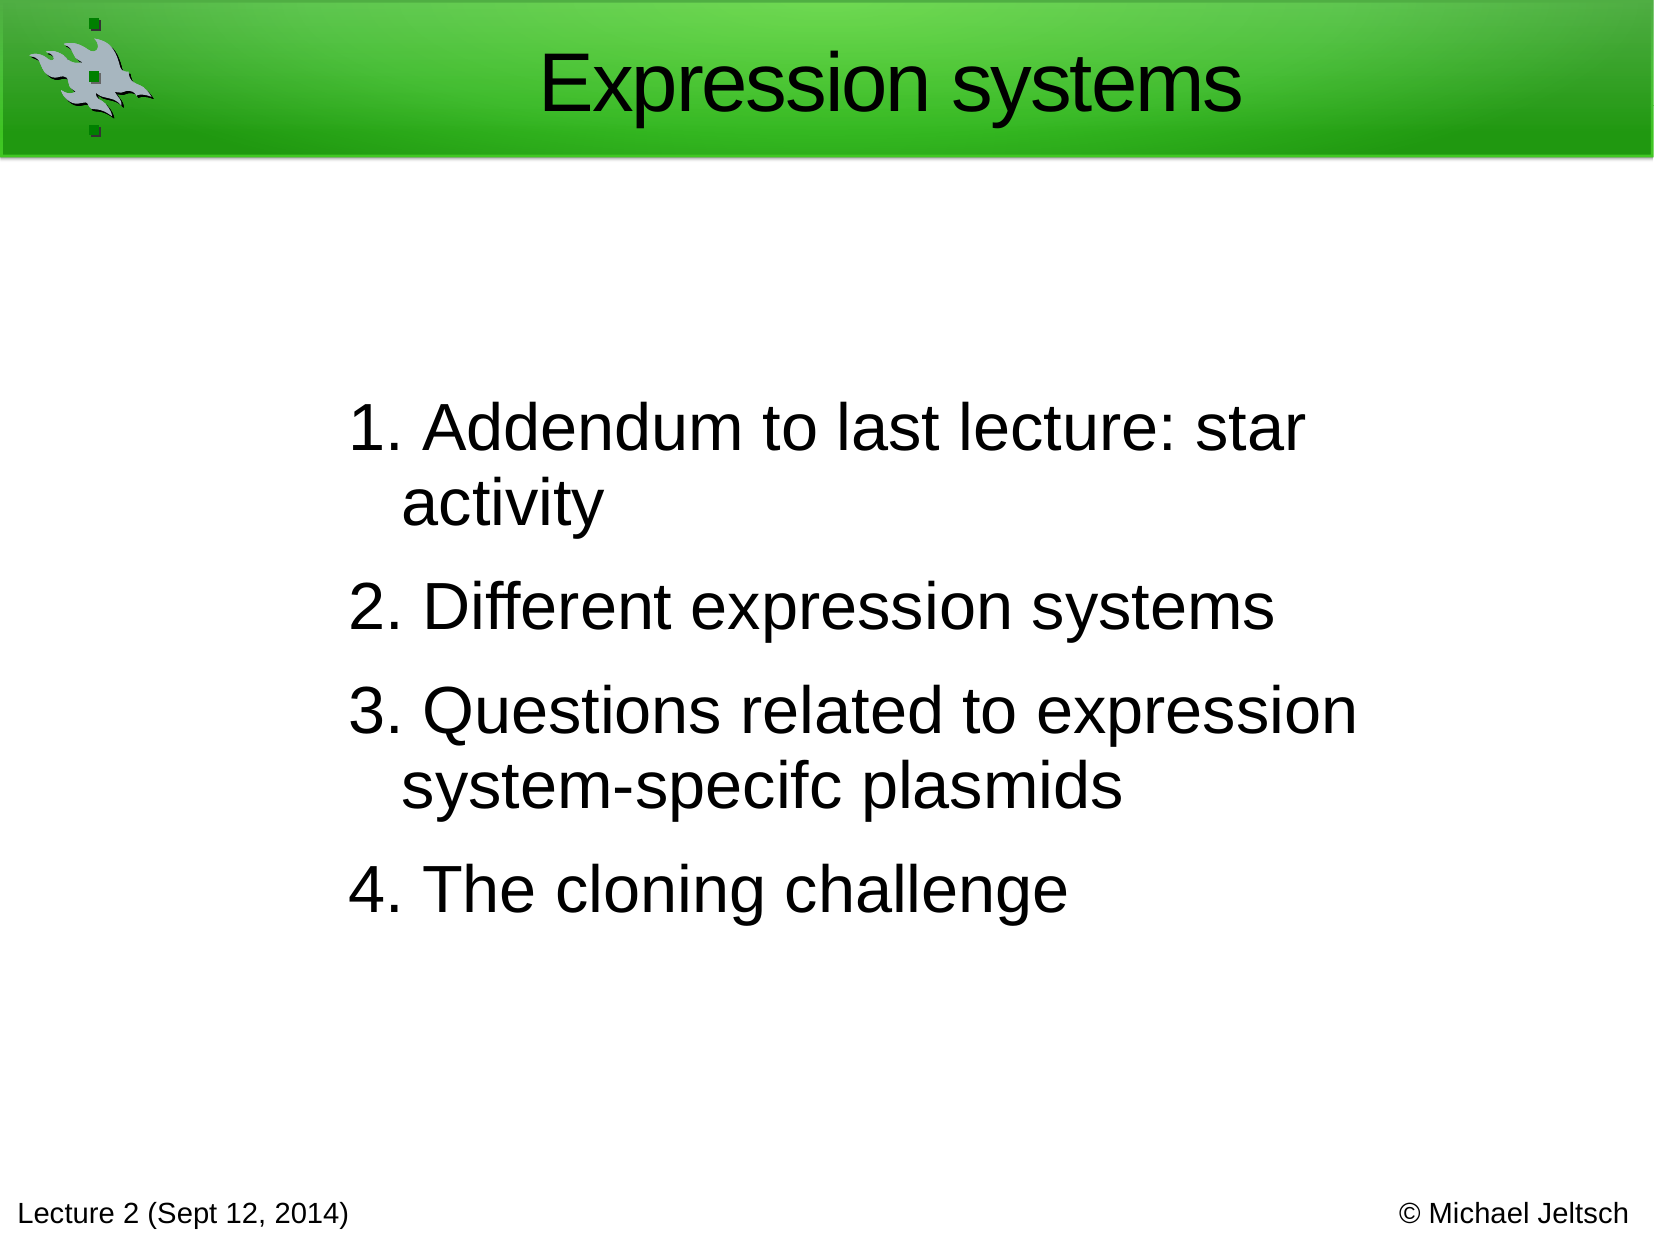

# Expression systems
 Addendum to last lecture: star activity
 Different expression systems
 Questions related to expression system-specifc plasmids
 The cloning challenge